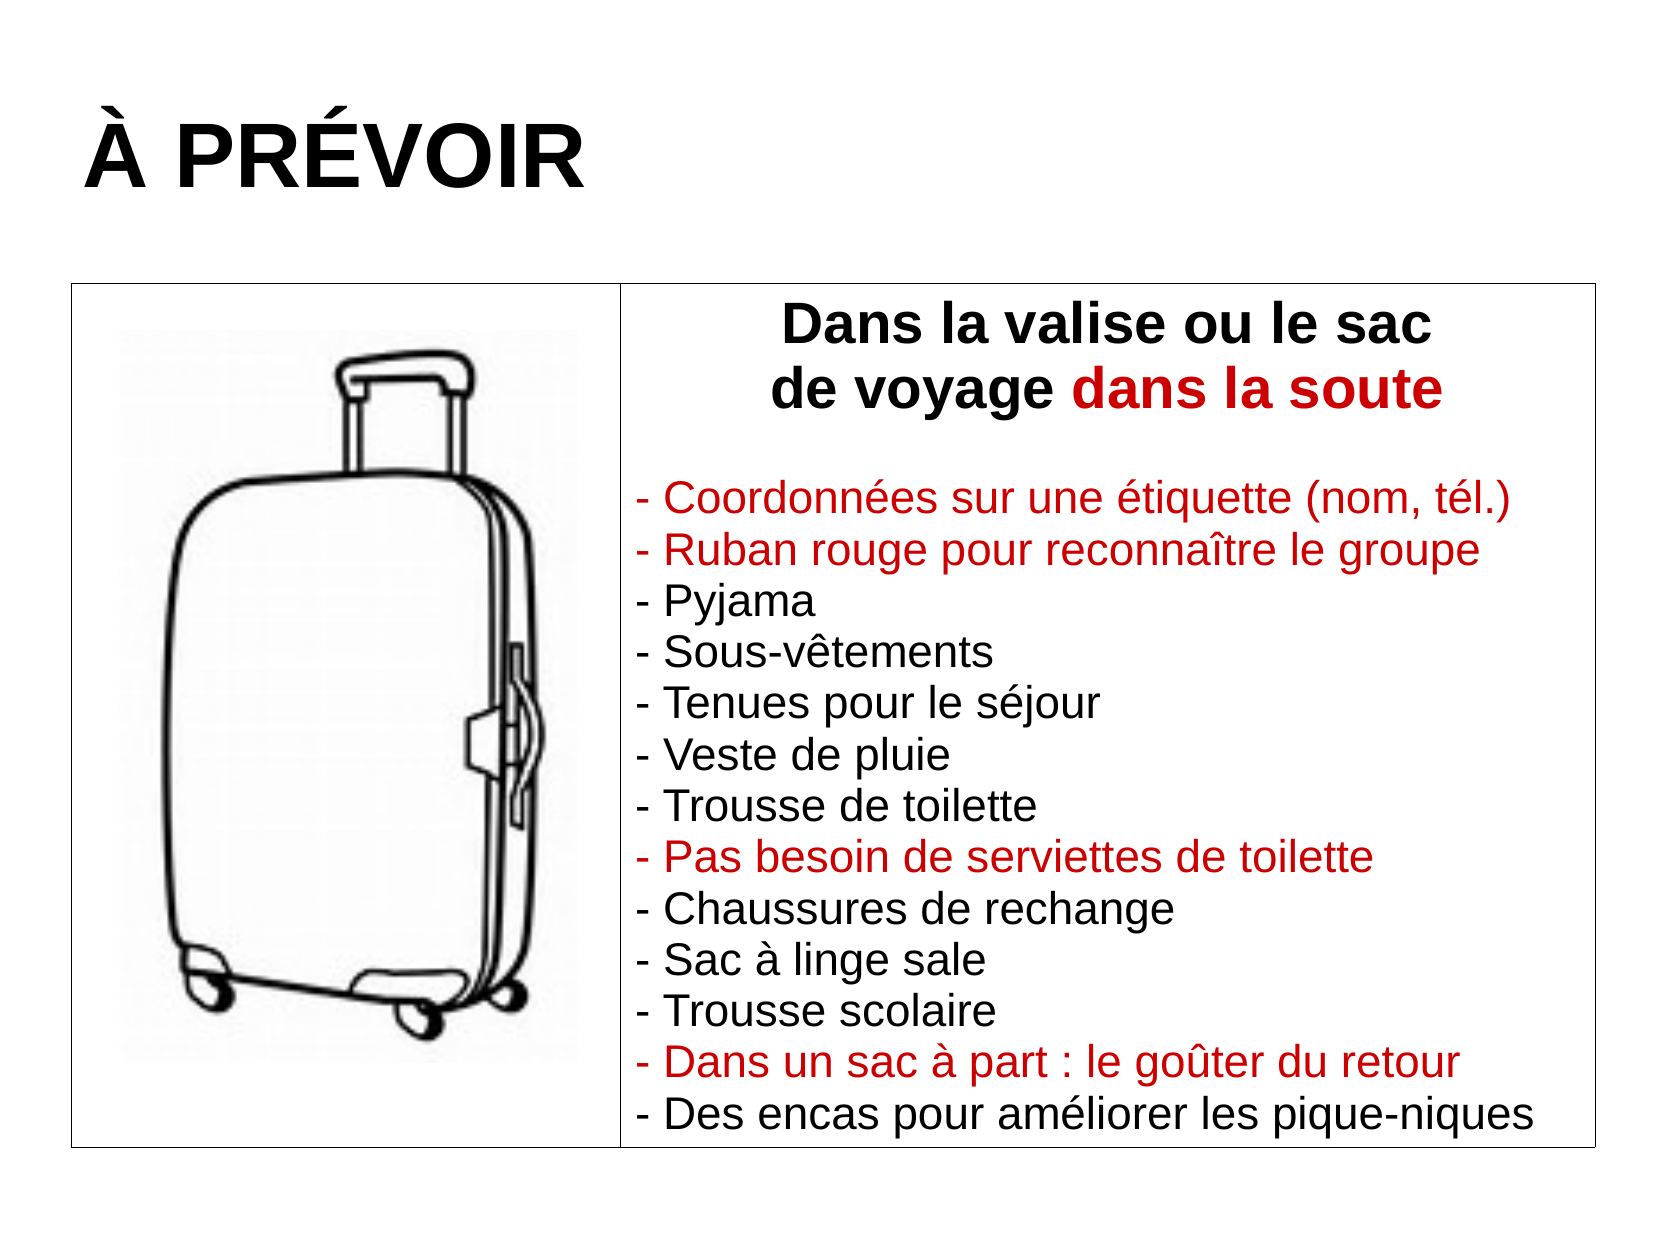

# À PRÉVOIR
| | Dans la valise ou le sac de voyage dans la soute - Coordonnées sur une étiquette (nom, tél.) - Ruban rouge pour reconnaître le groupe - Pyjama - Sous-vêtements - Tenues pour le séjour - Veste de pluie - Trousse de toilette - Pas besoin de serviettes de toilette - Chaussures de rechange - Sac à linge sale - Trousse scolaire - Dans un sac à part : le goûter du retour - Des encas pour améliorer les pique-niques |
| --- | --- |